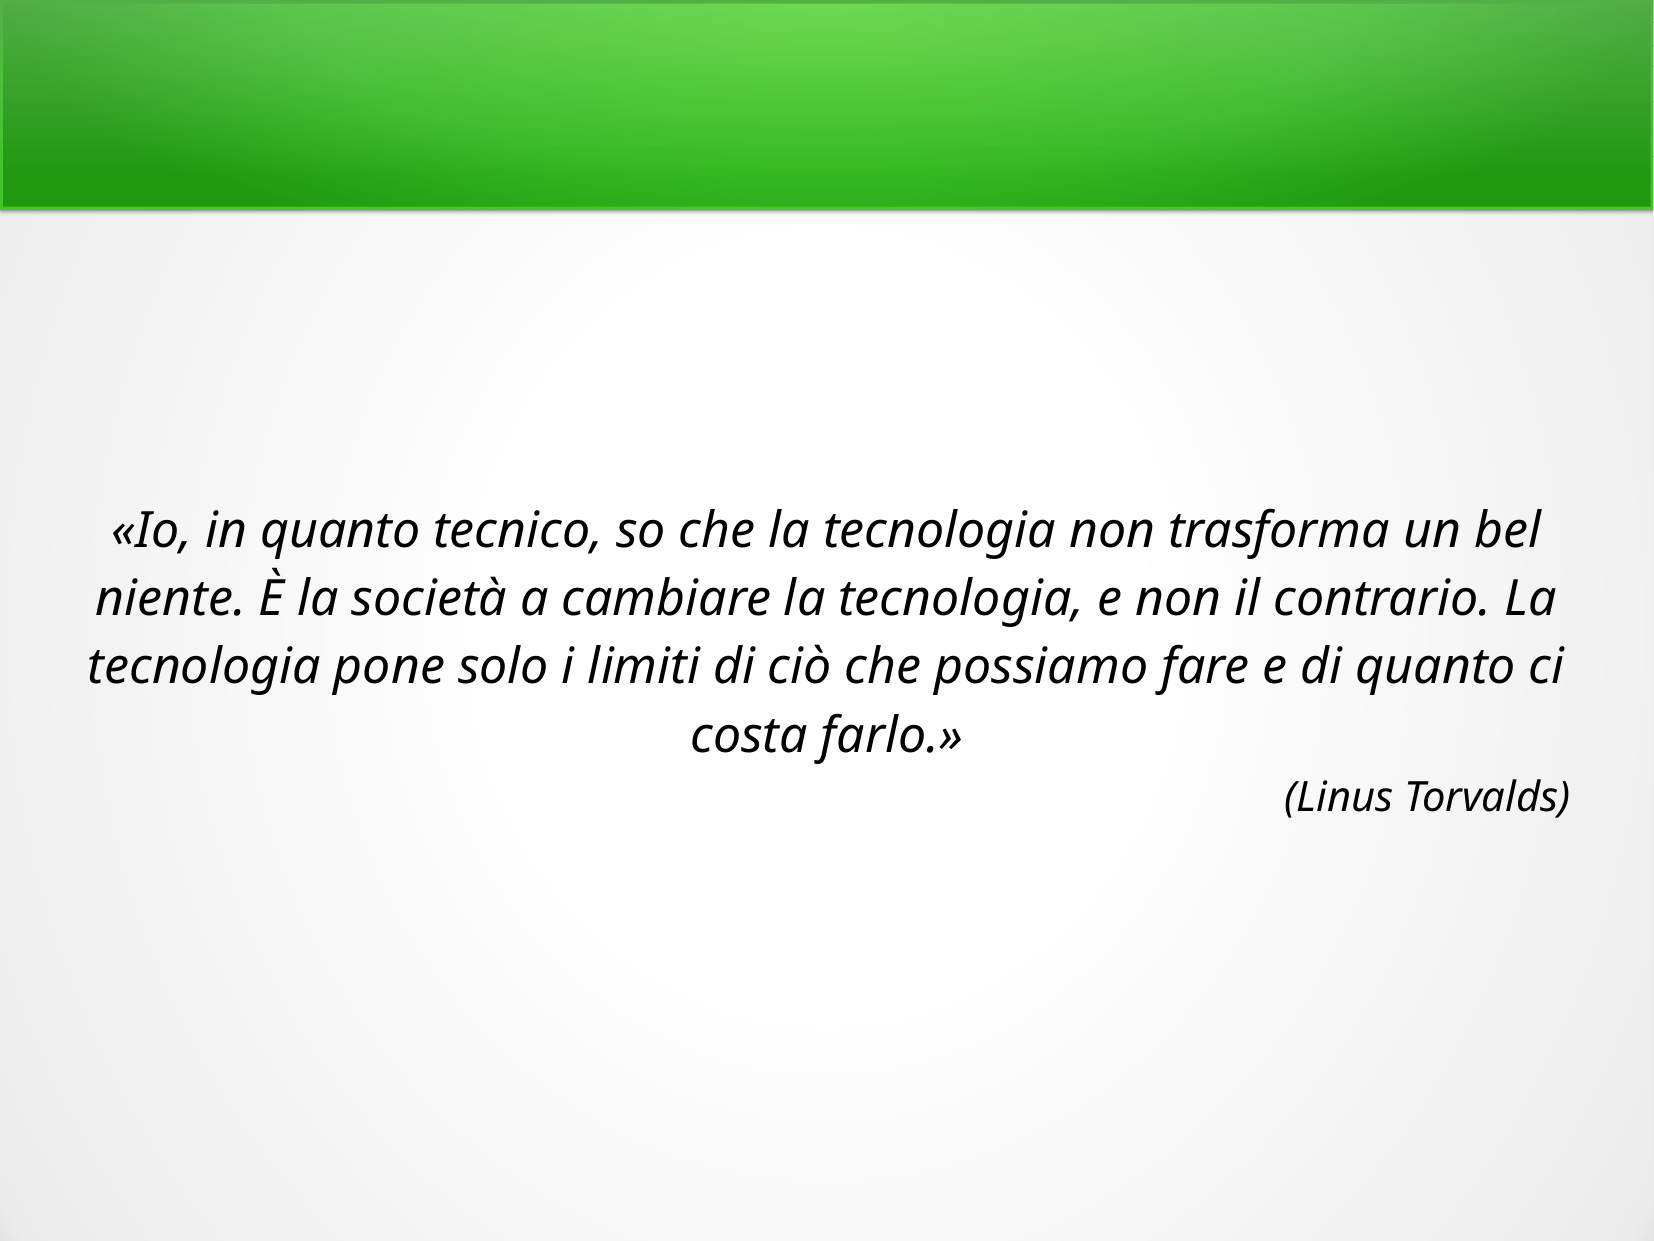

#
«Io, in quanto tecnico, so che la tecnologia non trasforma un bel niente. È la società a cambiare la tecnologia, e non il contrario. La tecnologia pone solo i limiti di ciò che possiamo fare e di quanto ci costa farlo.»
(Linus Torvalds)